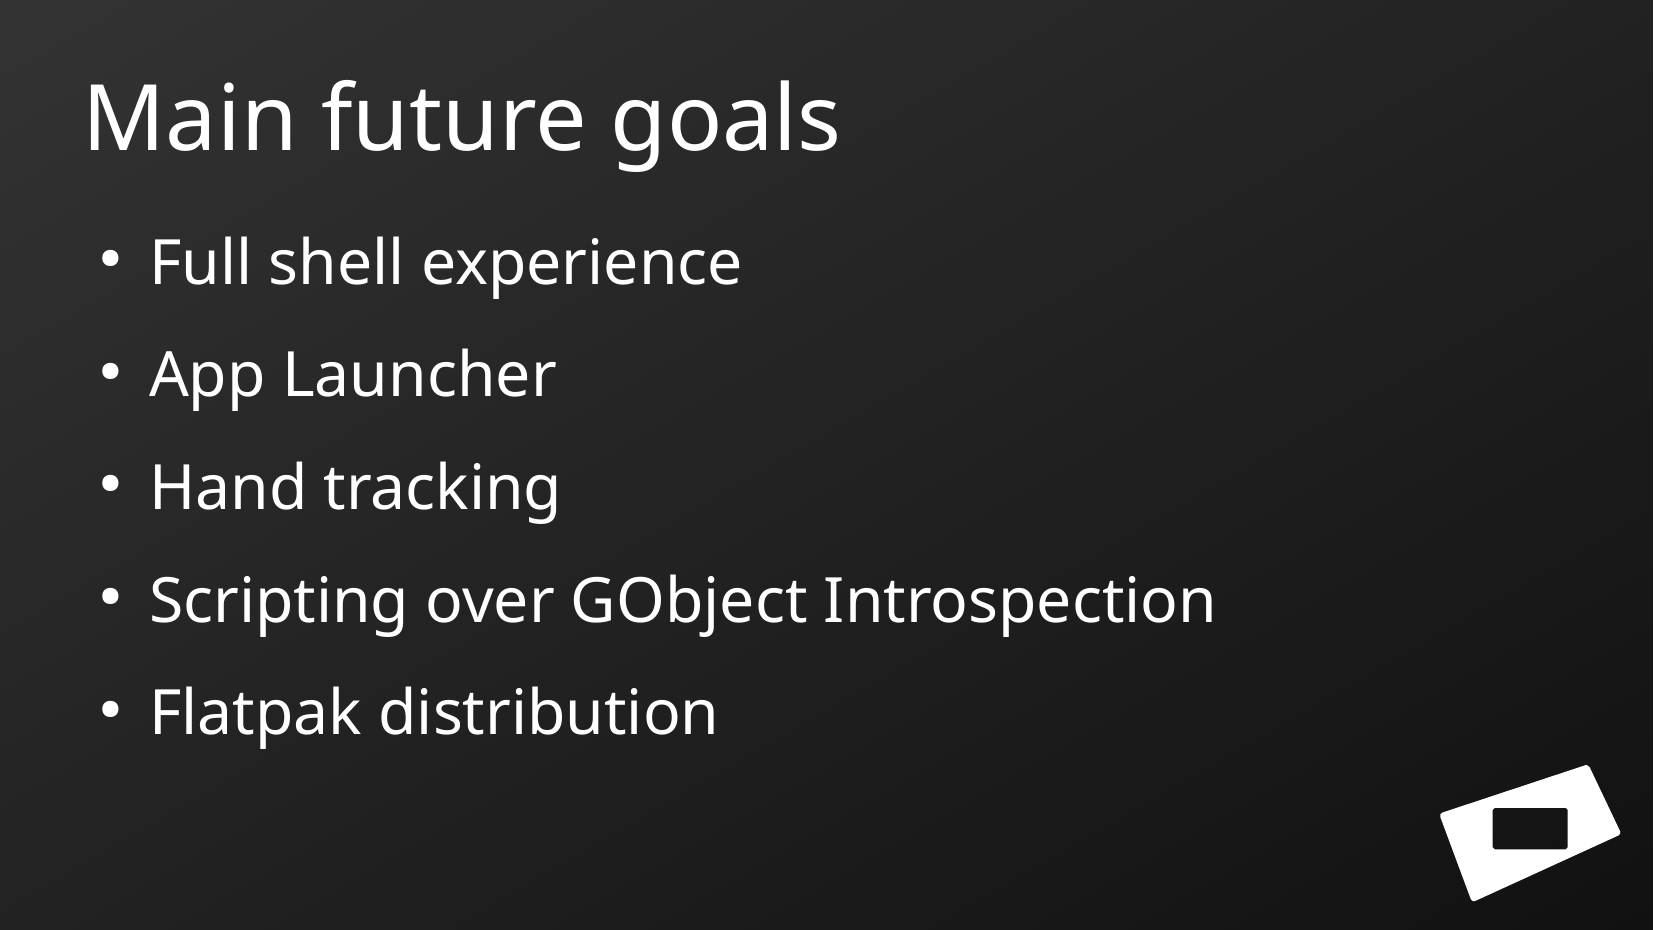

# Main future goals
Full shell experience
App Launcher
Hand tracking
Scripting over GObject Introspection
Flatpak distribution